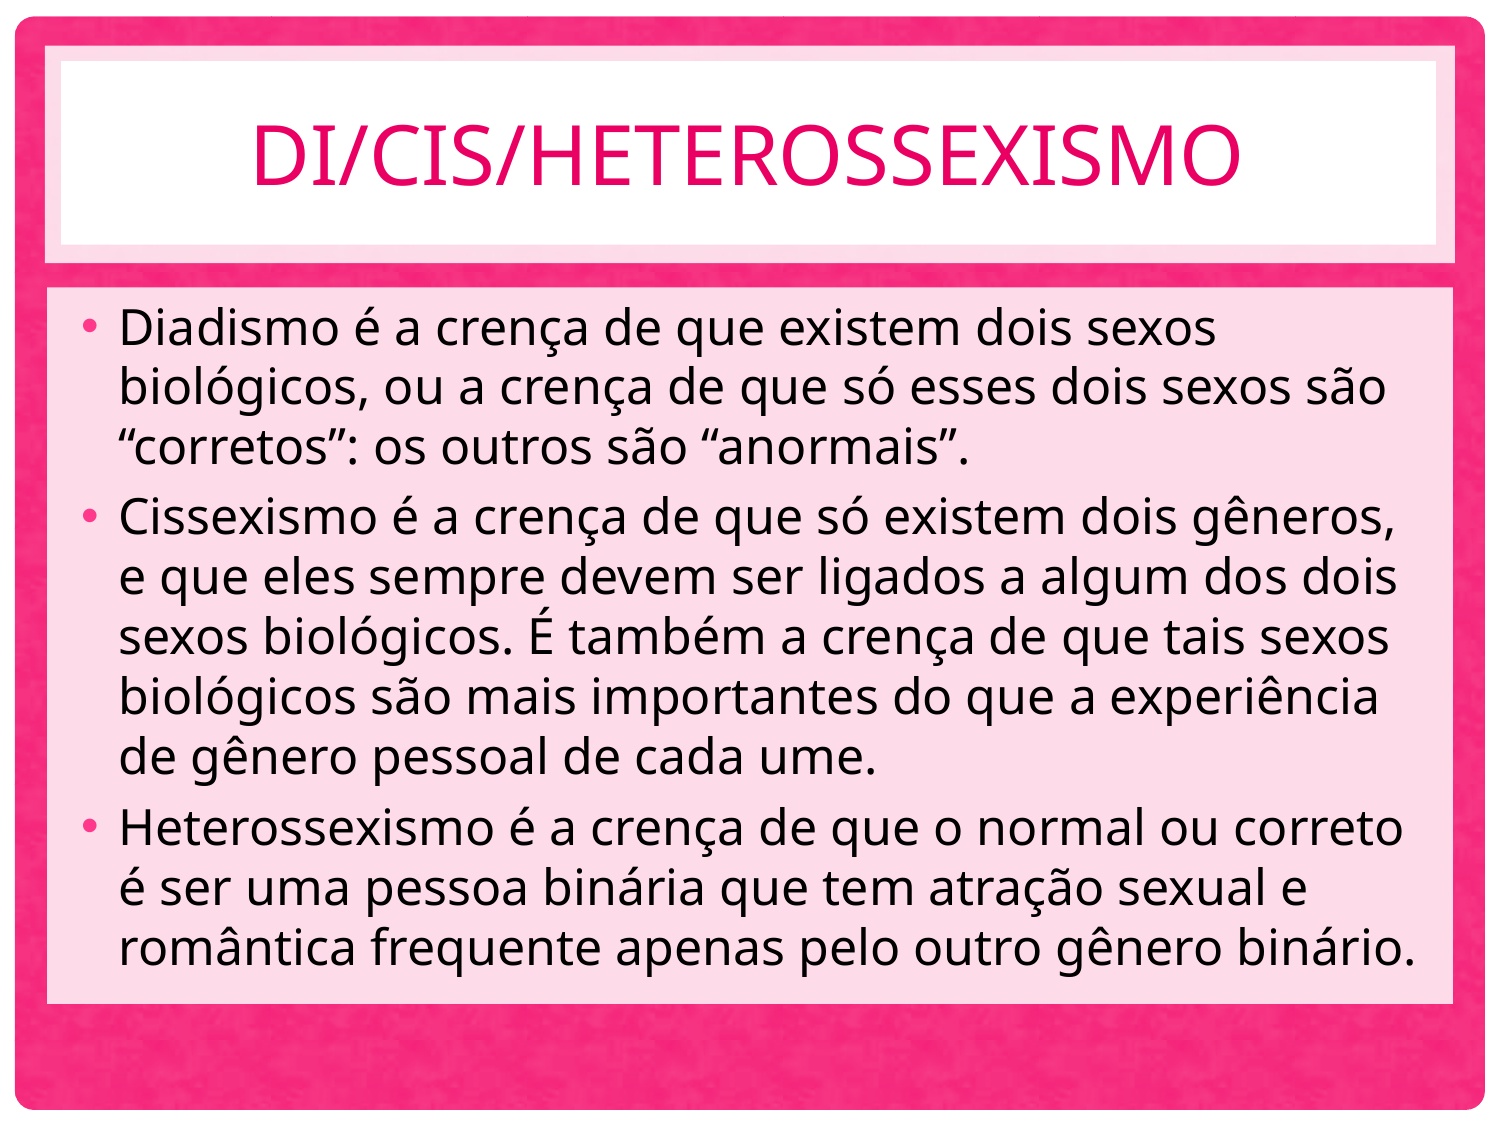

# Di/cis/heterossexismo
Diadismo é a crença de que existem dois sexos biológicos, ou a crença de que só esses dois sexos são “corretos”: os outros são “anormais”.
Cissexismo é a crença de que só existem dois gêneros, e que eles sempre devem ser ligados a algum dos dois sexos biológicos. É também a crença de que tais sexos biológicos são mais importantes do que a experiência de gênero pessoal de cada ume.
Heterossexismo é a crença de que o normal ou correto é ser uma pessoa binária que tem atração sexual e romântica frequente apenas pelo outro gênero binário.